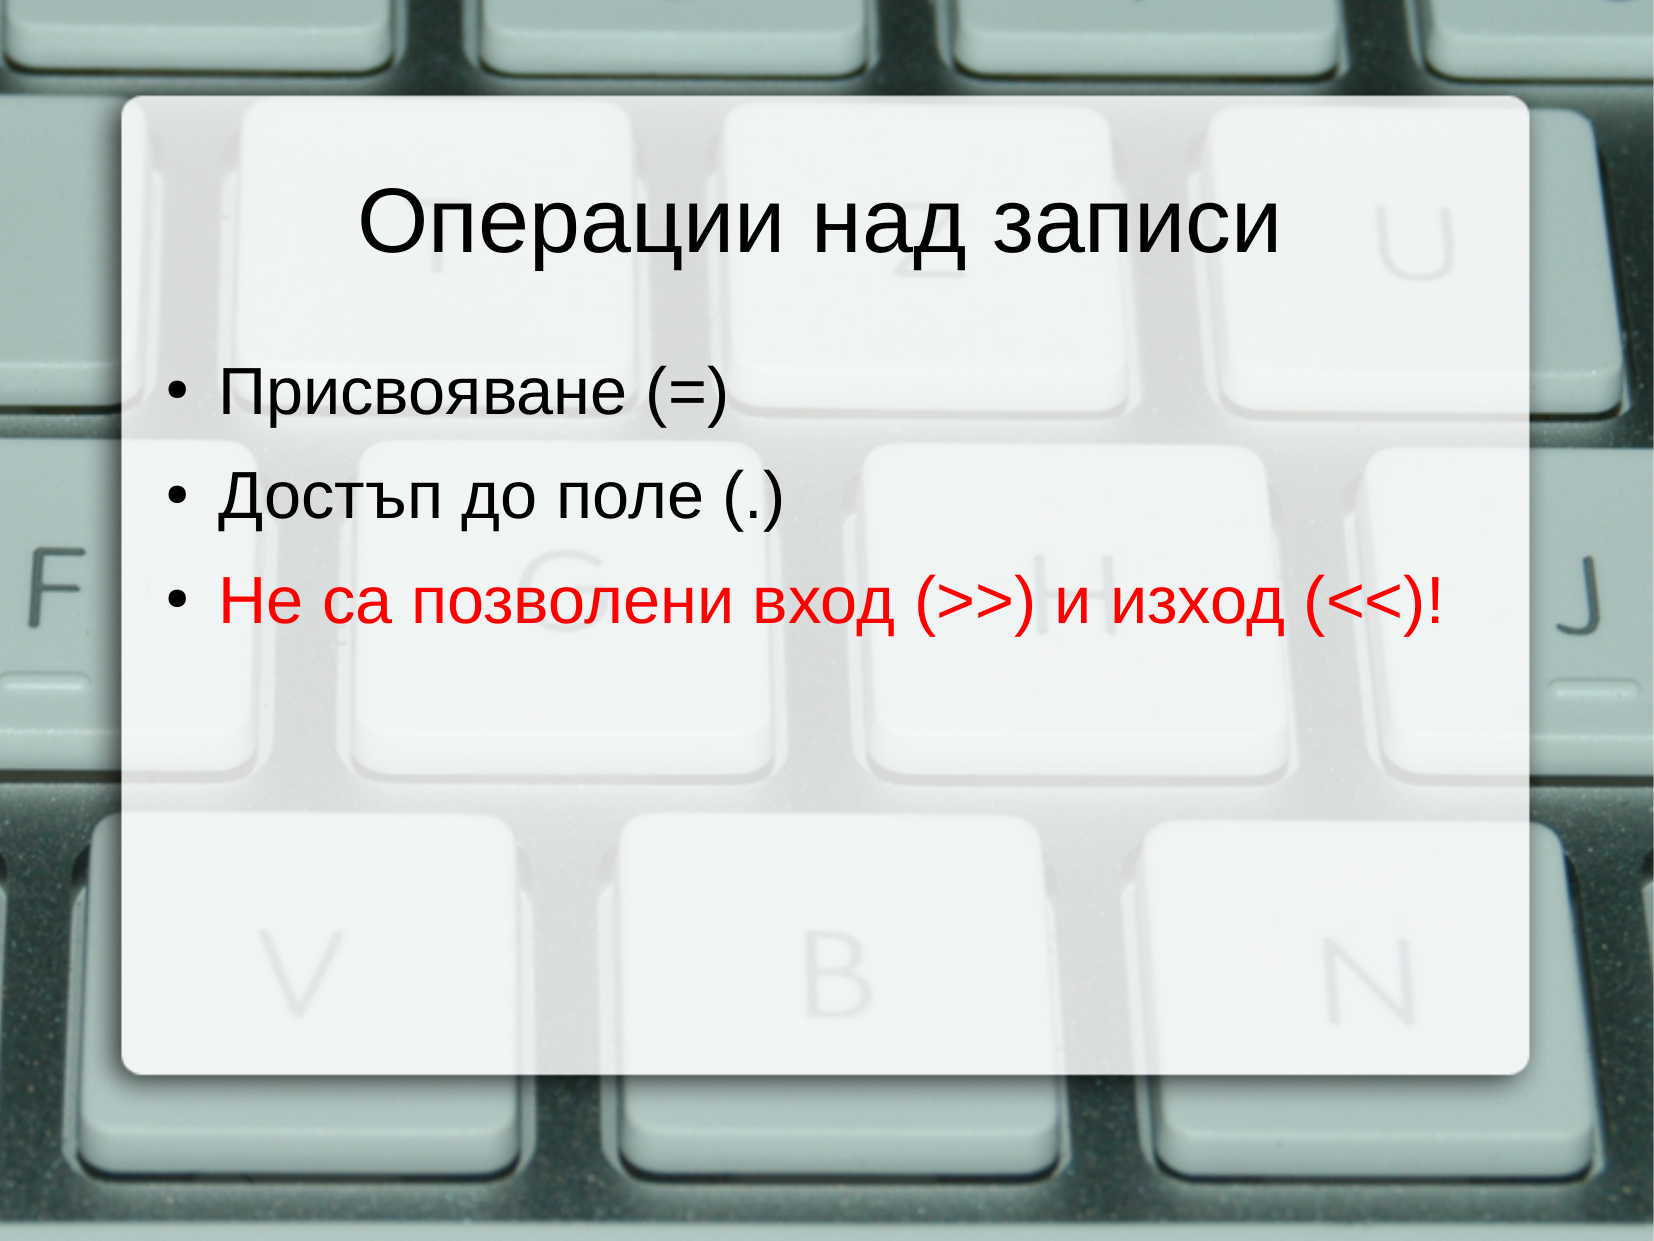

# Операции над записи
Присвояване (=)
Достъп до поле (.)
Не са позволени вход (>>) и изход (<<)!